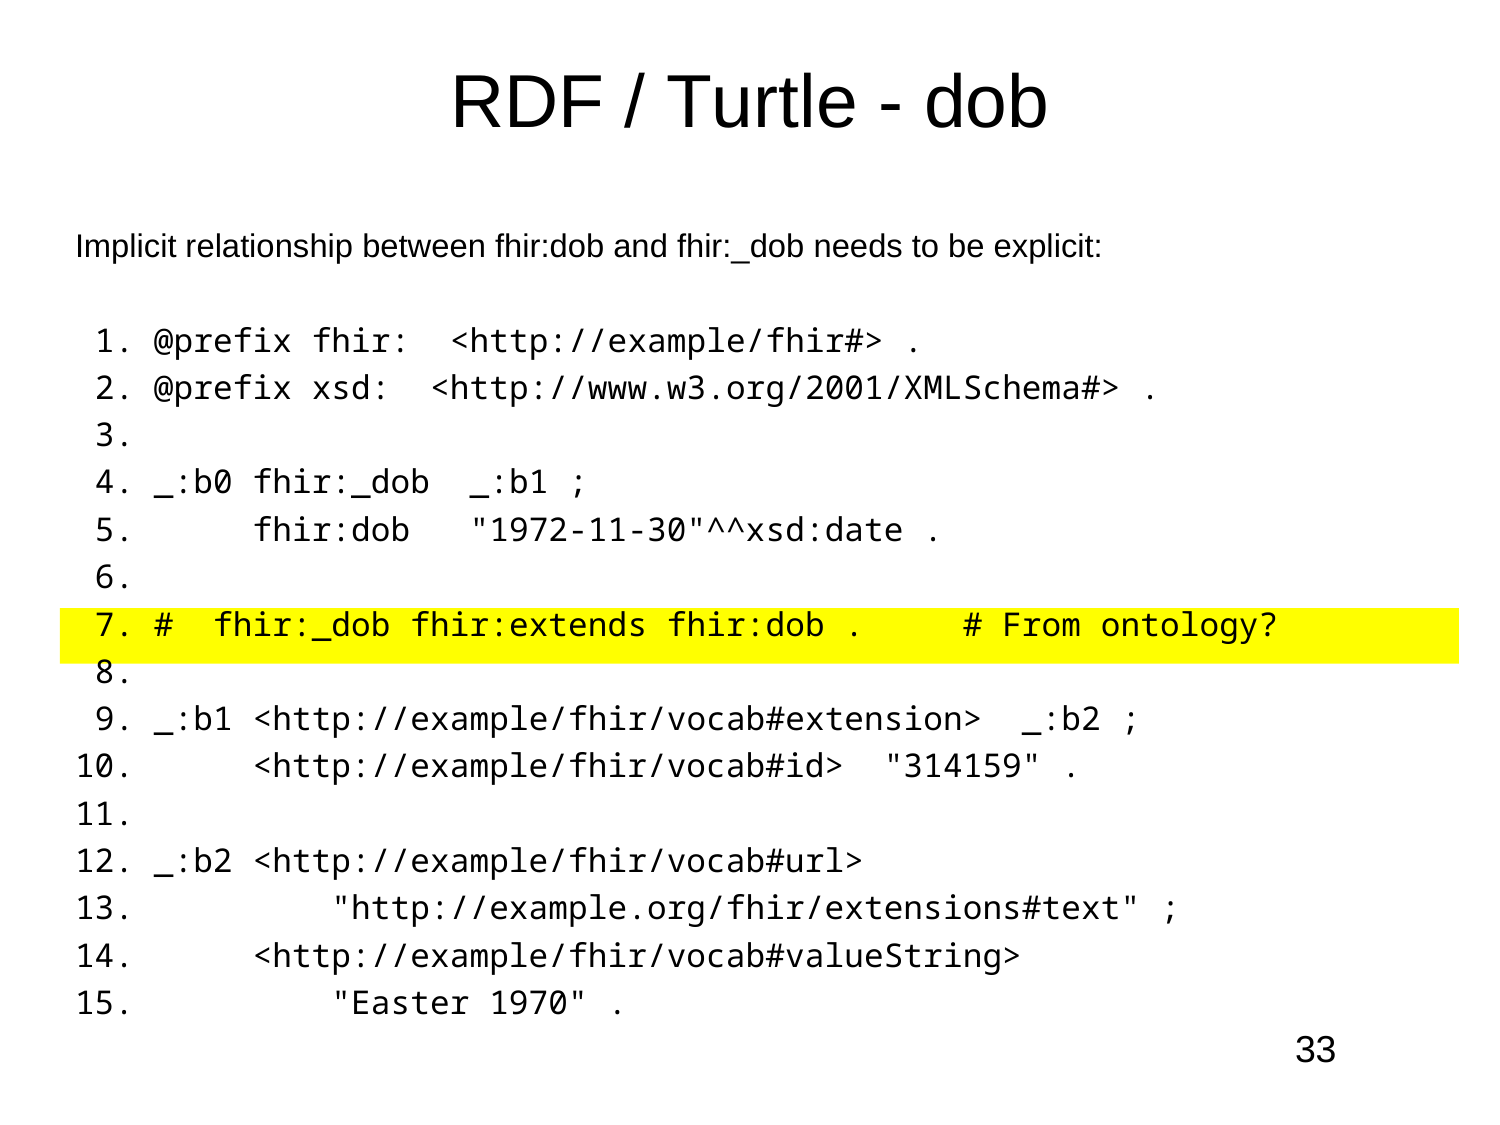

# RDF / Turtle - dob
Implicit relationship between fhir:dob and fhir:_dob needs to be explicit:
 1. @prefix fhir: <http://example/fhir#> .
 2. @prefix xsd: <http://www.w3.org/2001/XMLSchema#> .
 3.
 4. _:b0 fhir:_dob _:b1 ;
 5. fhir:dob "1972-11-30"^^xsd:date .
 6.
 7. # fhir:_dob fhir:extends fhir:dob . # From ontology?
 8.
 9. _:b1 <http://example/fhir/vocab#extension> _:b2 ;
10. <http://example/fhir/vocab#id> "314159" .
11.
12. _:b2 <http://example/fhir/vocab#url>
13. "http://example.org/fhir/extensions#text" ;
14. <http://example/fhir/vocab#valueString>
15. "Easter 1970" .
33